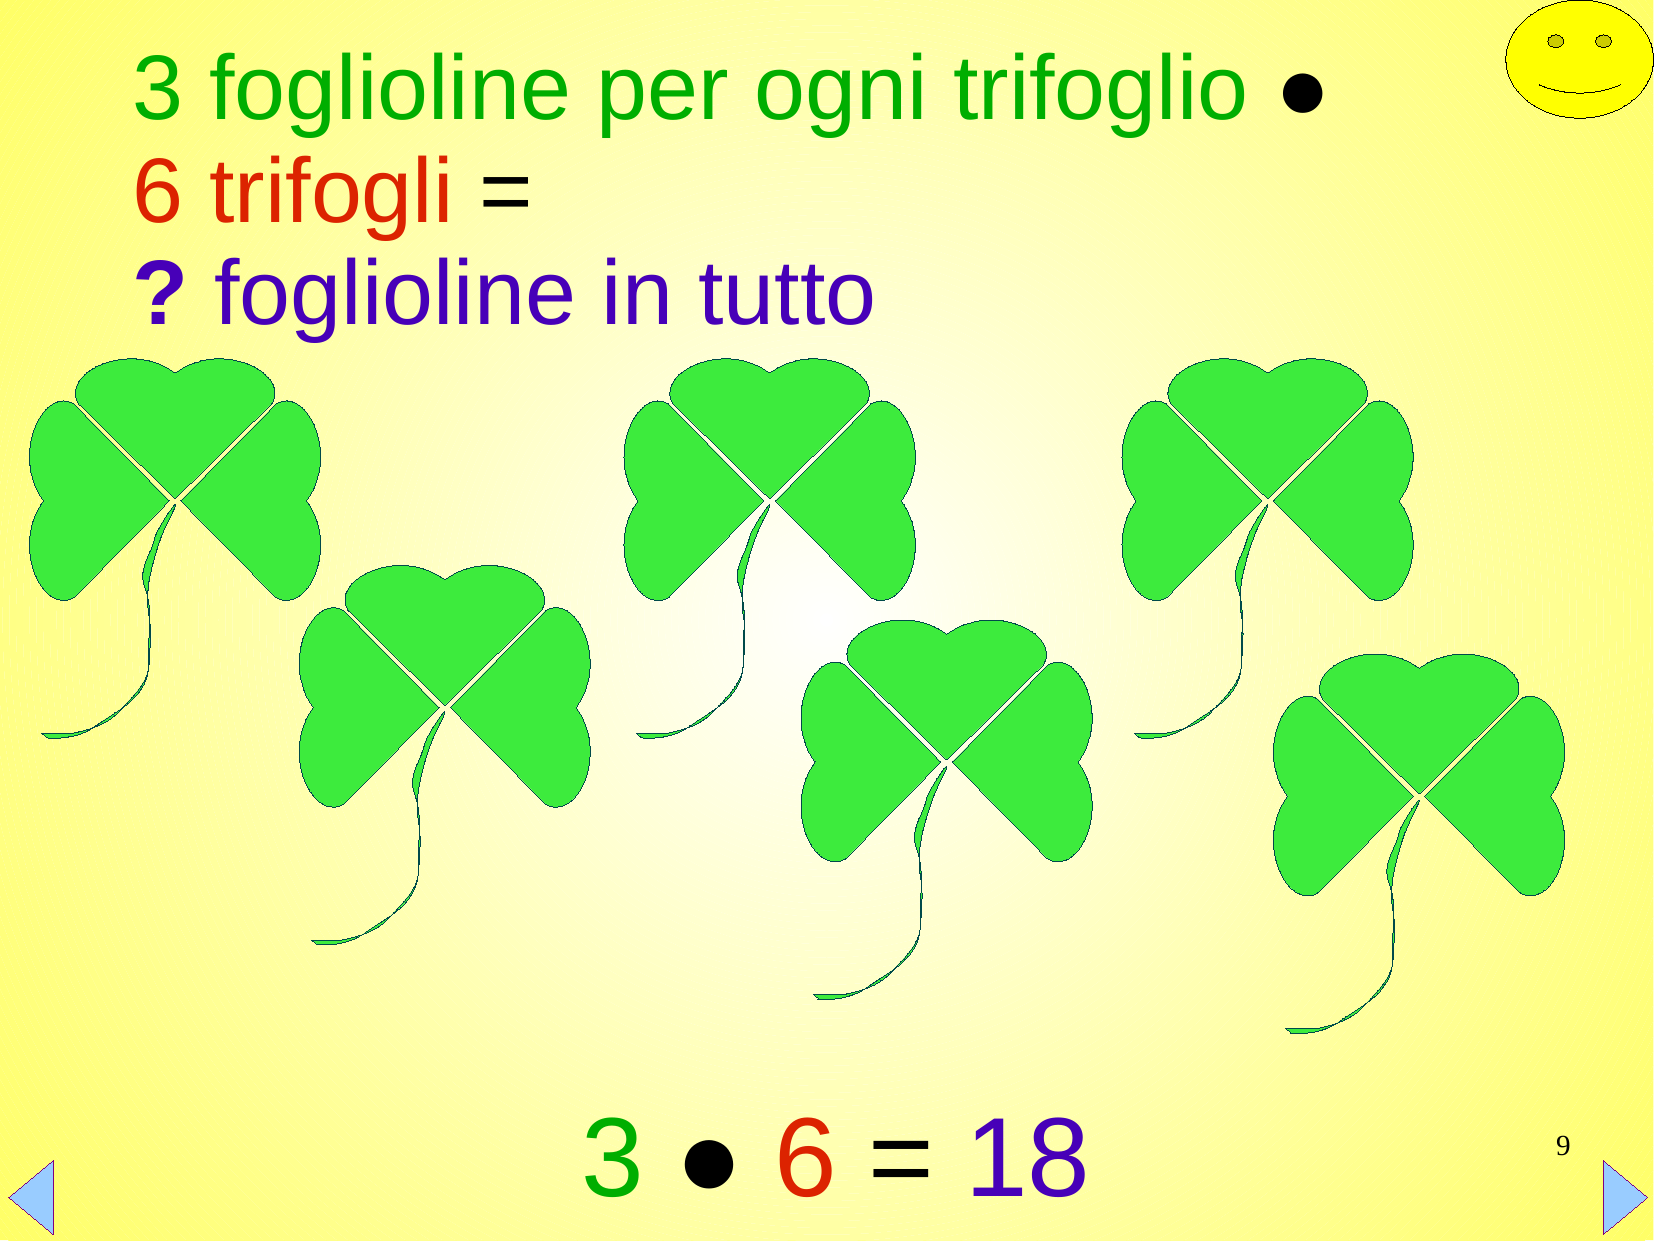

3 foglioline per ogni trifoglio ●
6 trifogli =
? foglioline in tutto
3 ● 6 = 18
9